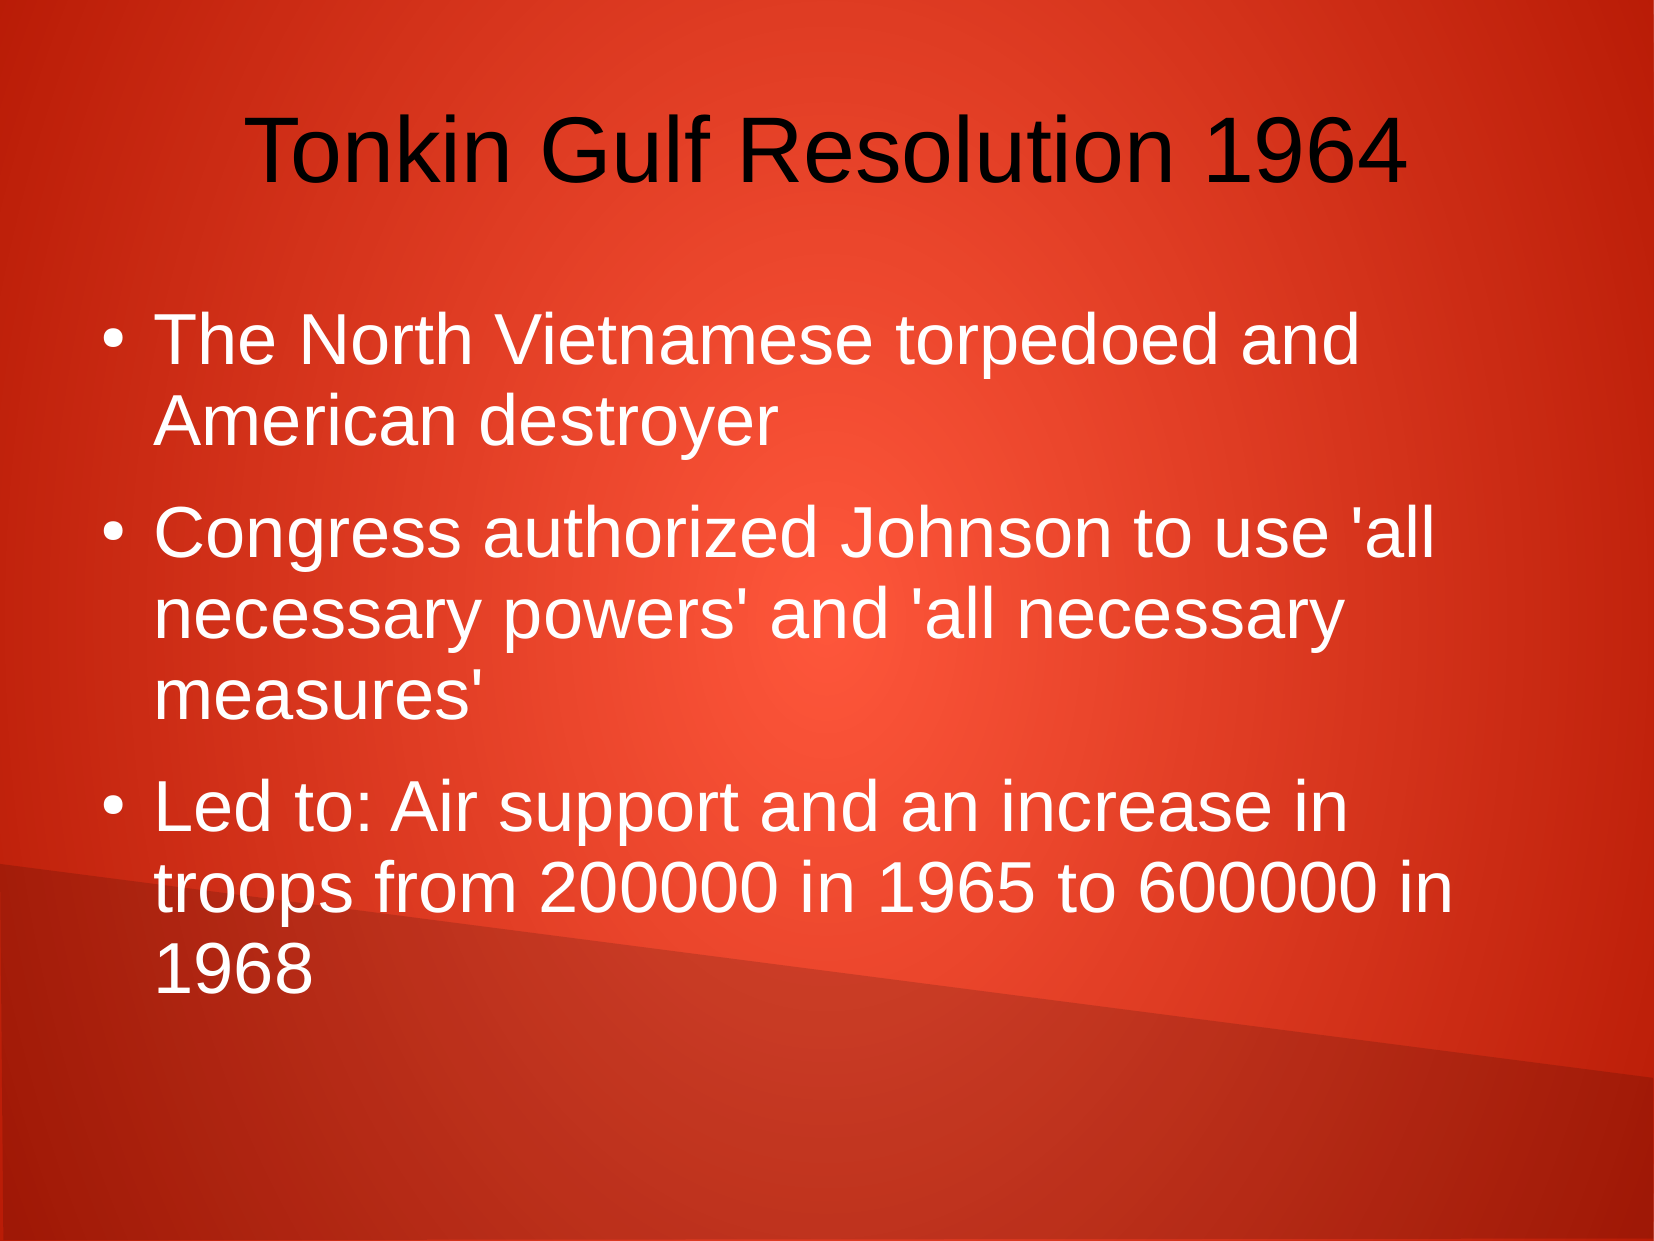

# Tonkin Gulf Resolution 1964
The North Vietnamese torpedoed and American destroyer
Congress authorized Johnson to use 'all necessary powers' and 'all necessary measures'
Led to: Air support and an increase in troops from 200000 in 1965 to 600000 in 1968